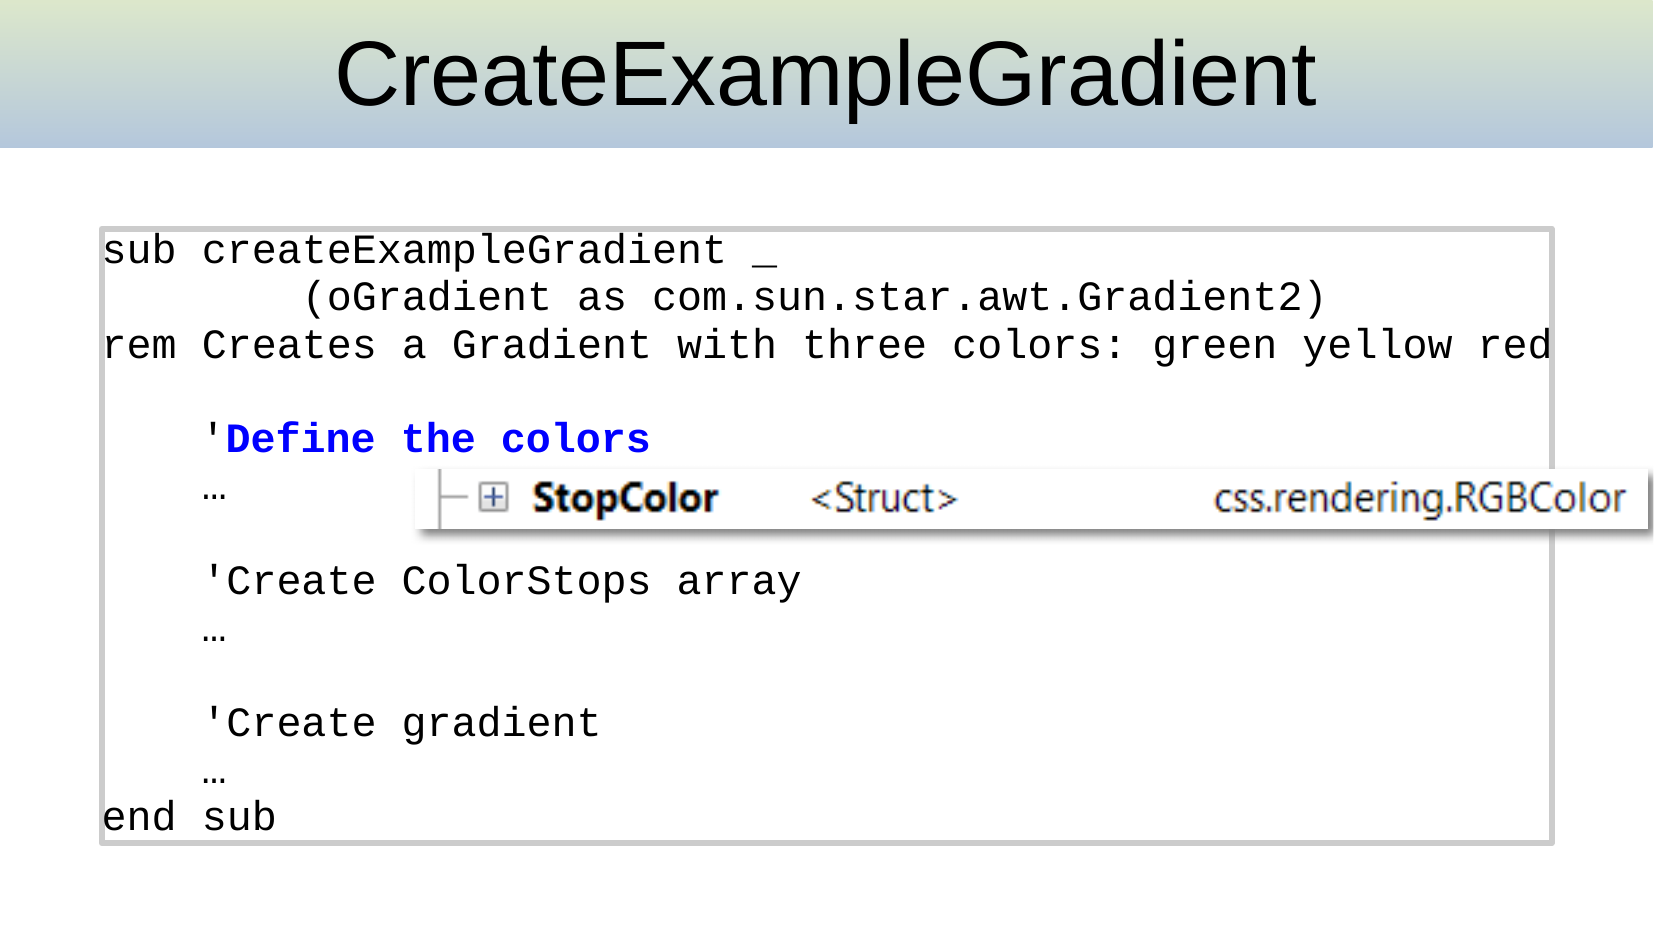

# CreateExampleGradient
sub createExampleGradient _
 (oGradient as com.sun.star.awt.Gradient2)
rem Creates a Gradient with three colors: green yellow red
	 'Define the colors
 …
 'Create ColorStops array
 …
 'Create gradient
 …
end sub